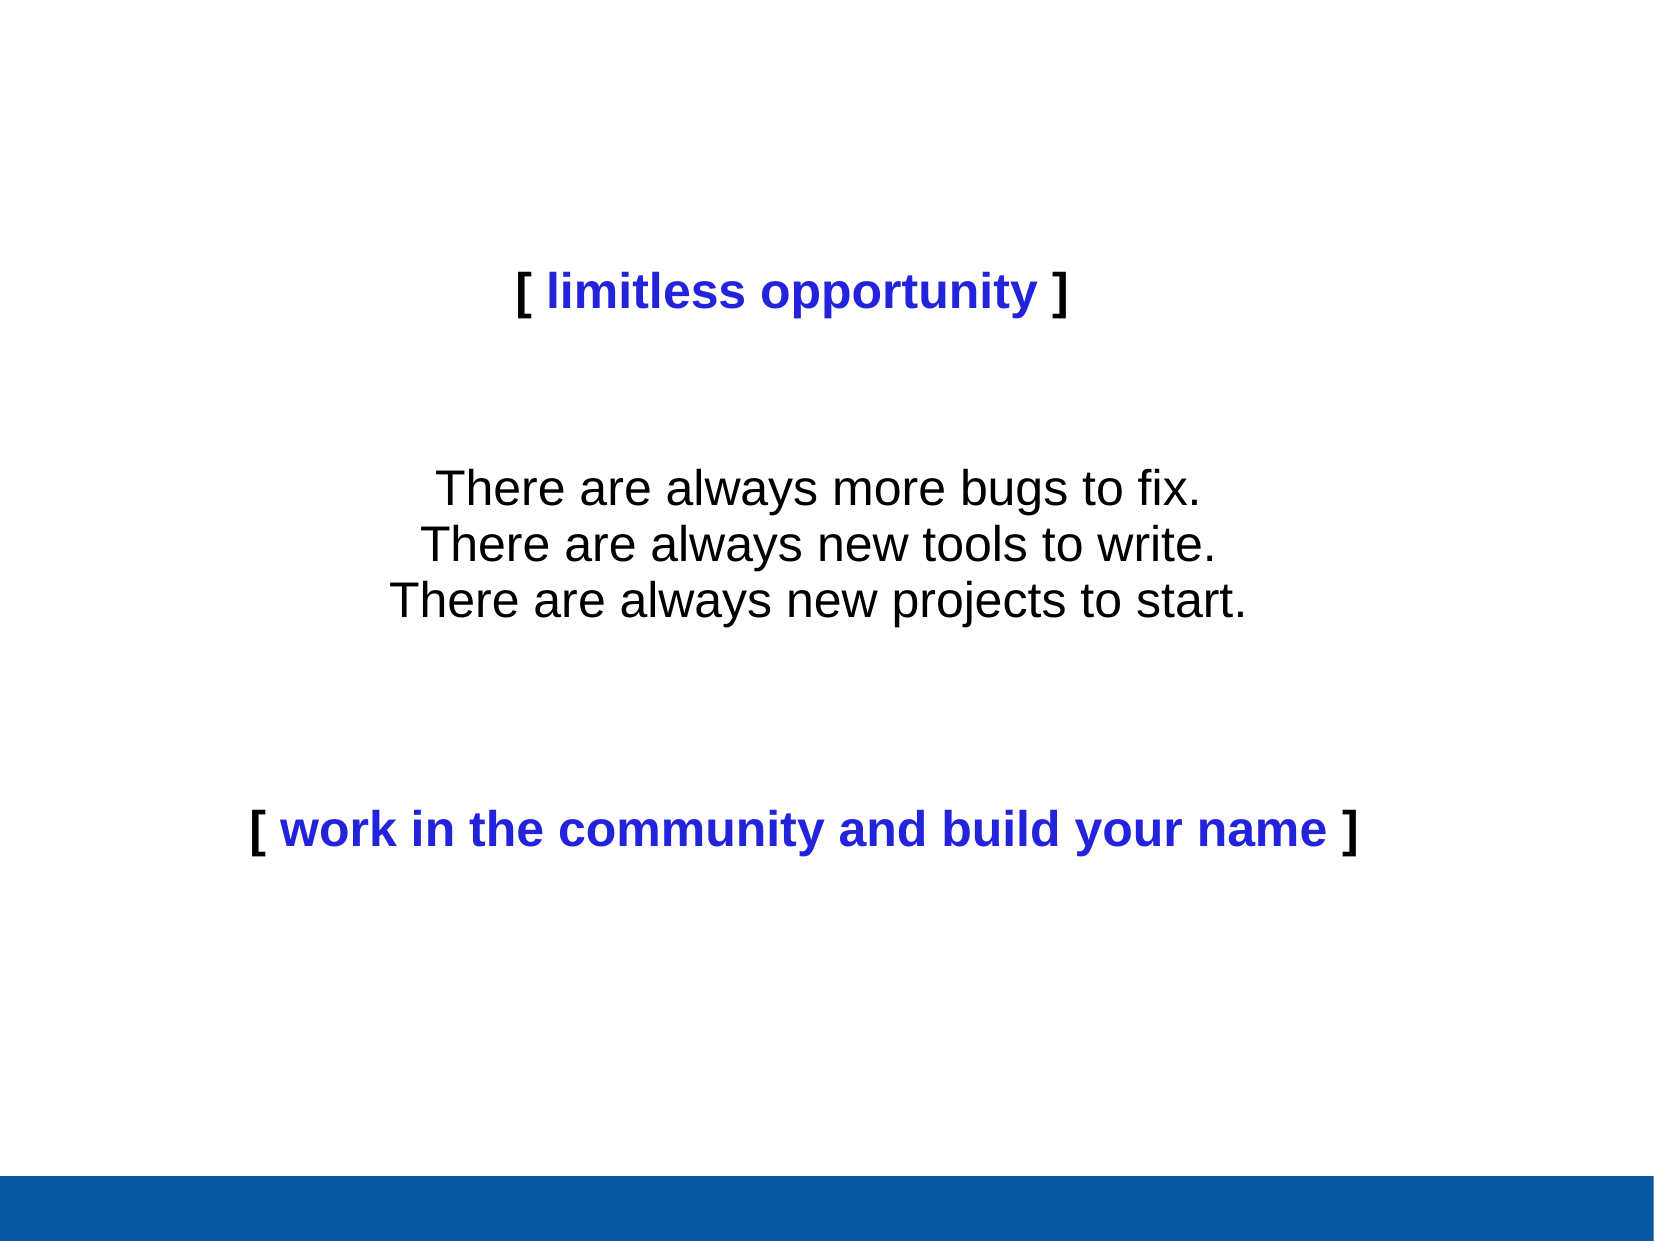

[ limitless opportunity ]
There are always more bugs to fix.
There are always new tools to write.
There are always new projects to start.
[ work in the community and build your name ]